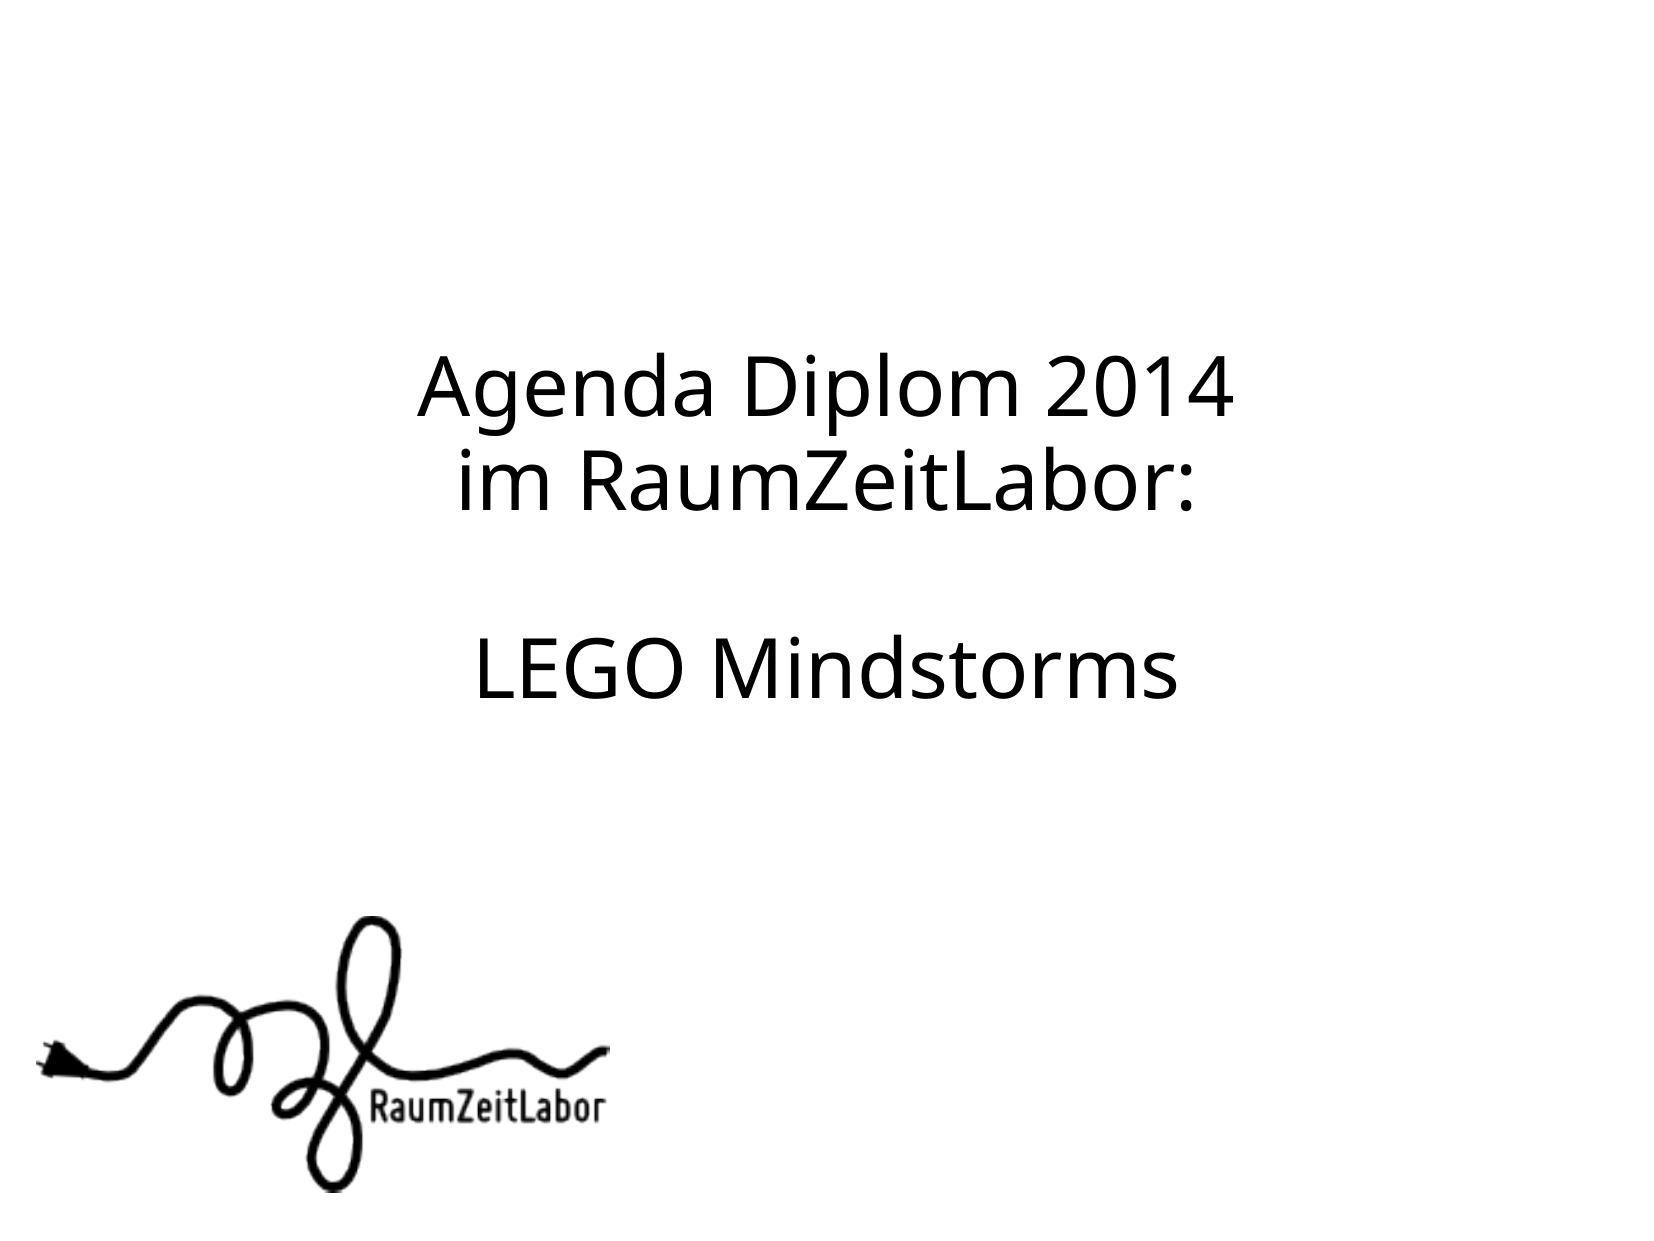

# Agenda Diplom 2014
im RaumZeitLabor:
LEGO Mindstorms